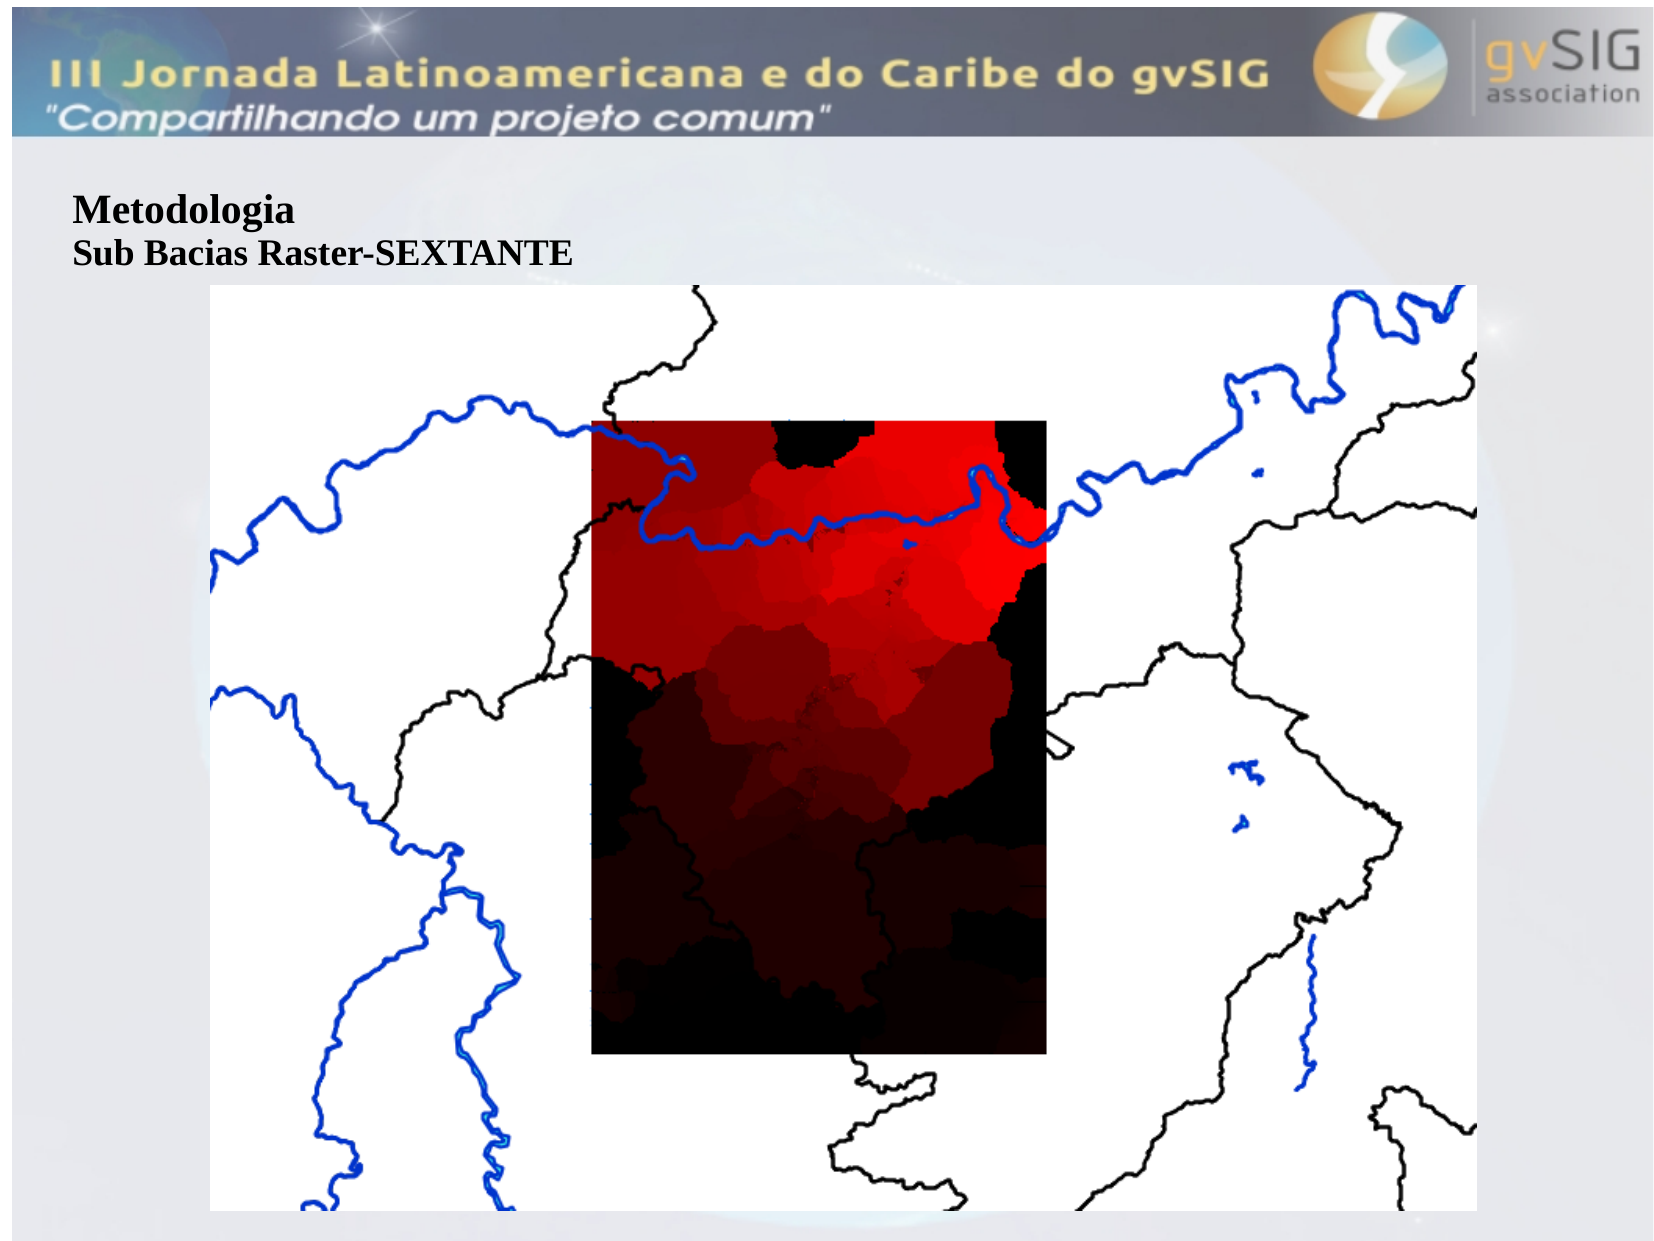

| Metodologia Sub Bacias Raster-SEXTANTE |
| --- |